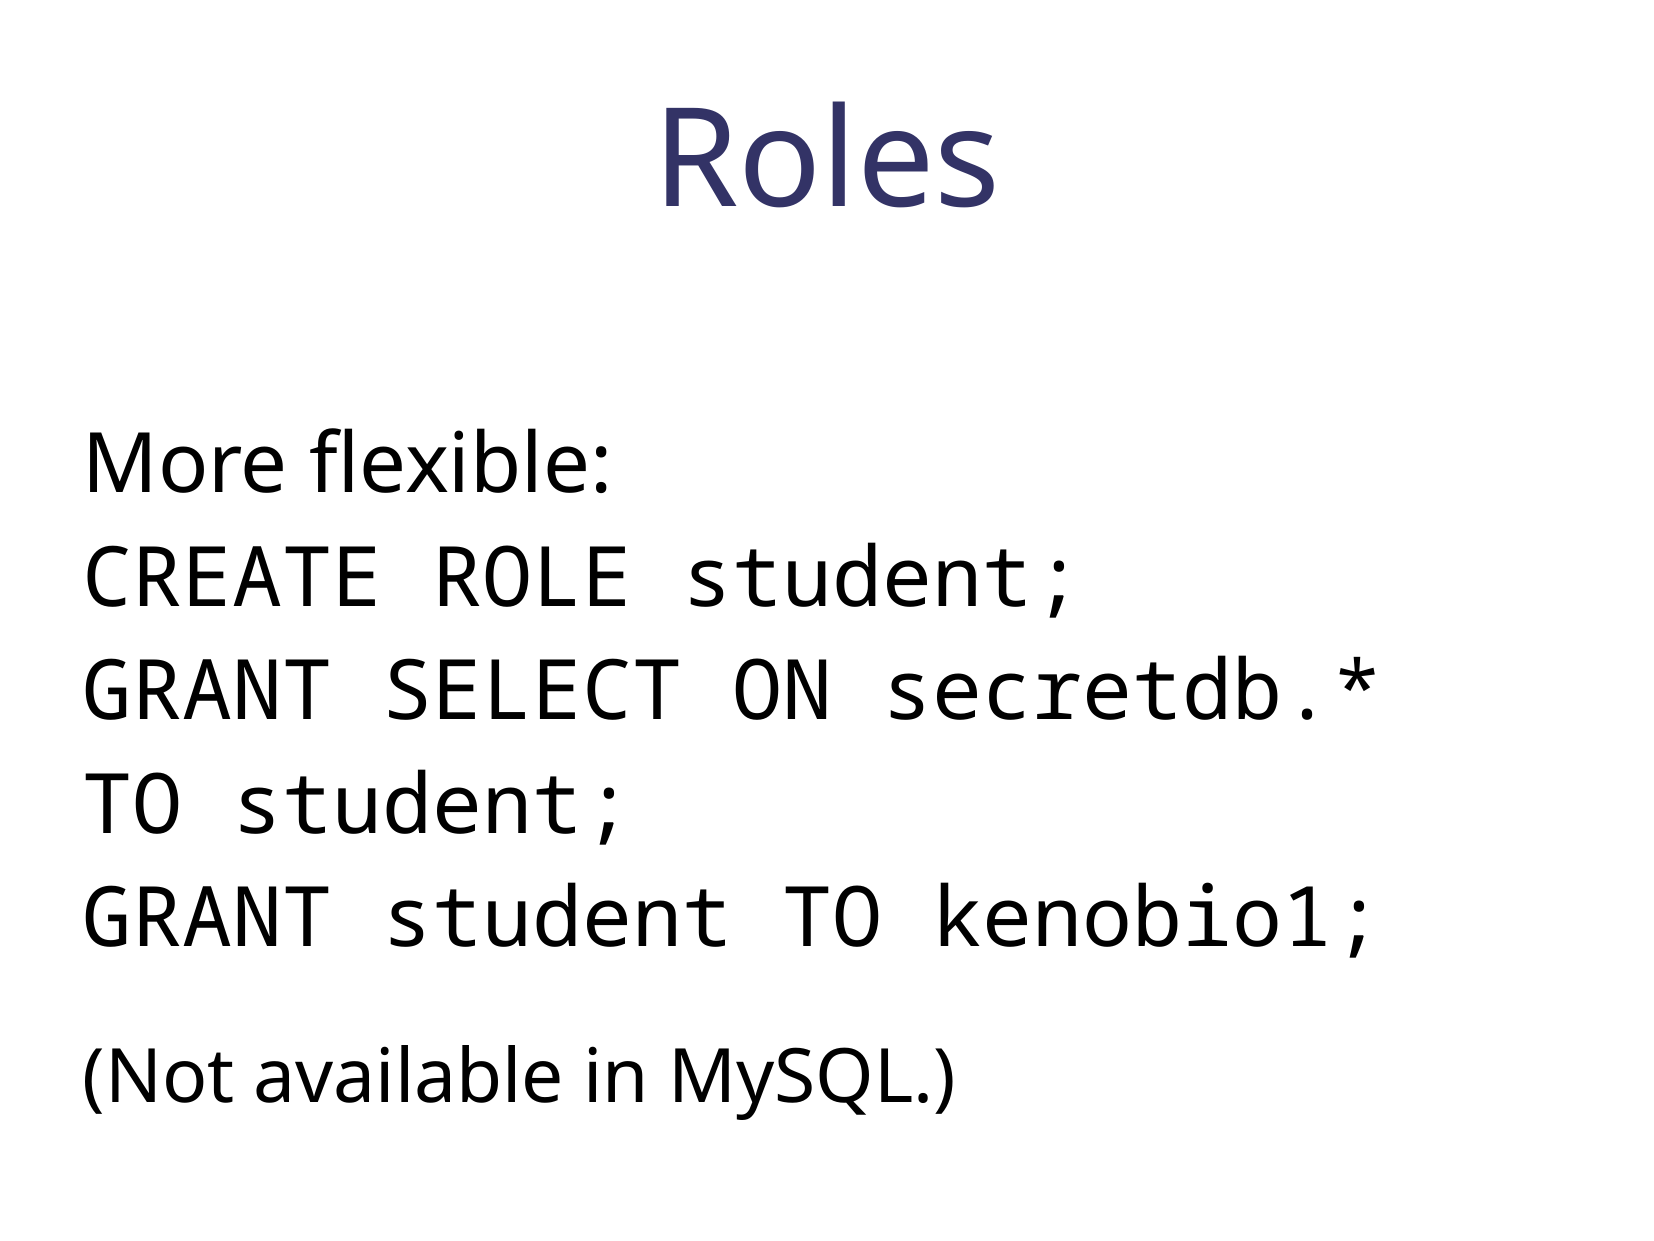

# Roles
More flexible:
CREATE ROLE student;
GRANT SELECT ON secretdb.*
TO student;
GRANT student TO kenobio1;
(Not available in MySQL.)